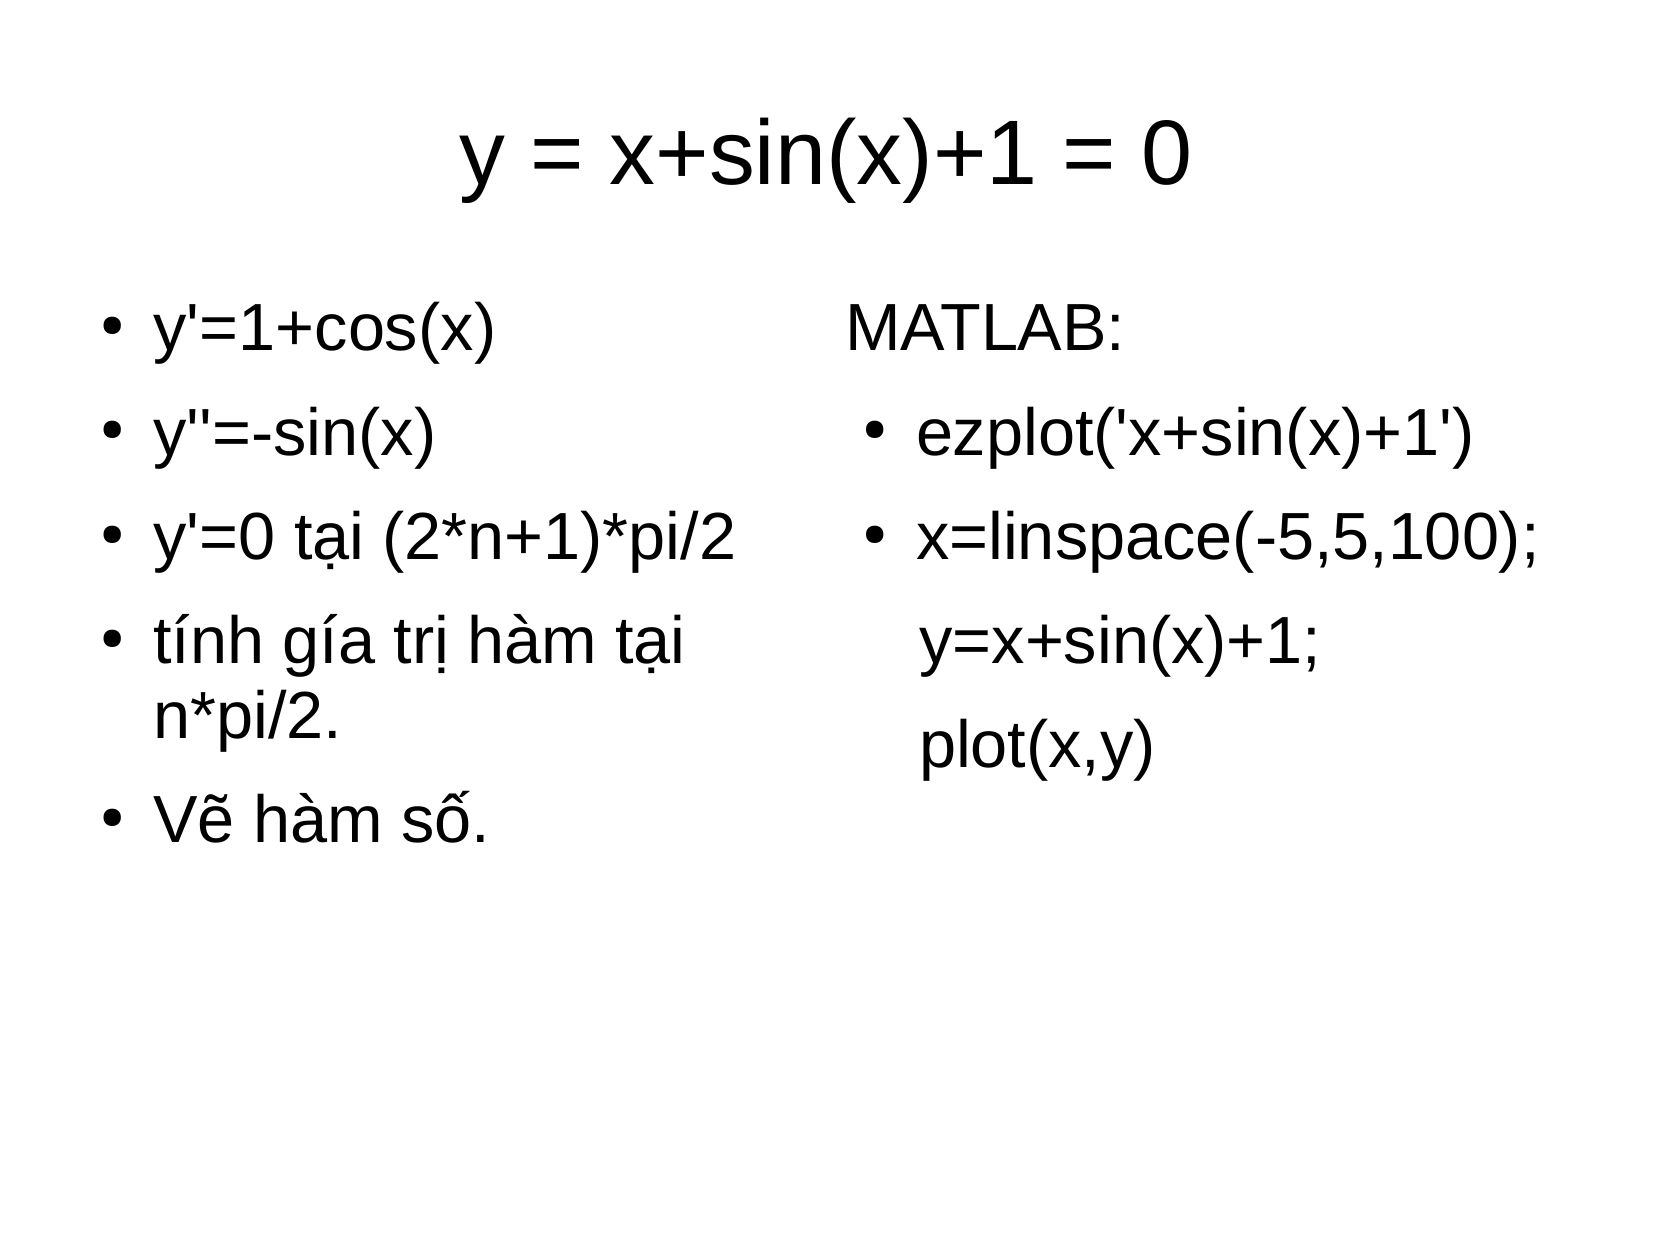

# y = x+sin(x)+1 = 0
y'=1+cos(x)
y''=-sin(x)
y'=0 tại (2*n+1)*pi/2
tính gía trị hàm tại n*pi/2.
Vẽ hàm số.
MATLAB:
ezplot('x+sin(x)+1')
x=linspace(-5,5,100);
 y=x+sin(x)+1;
 plot(x,y)